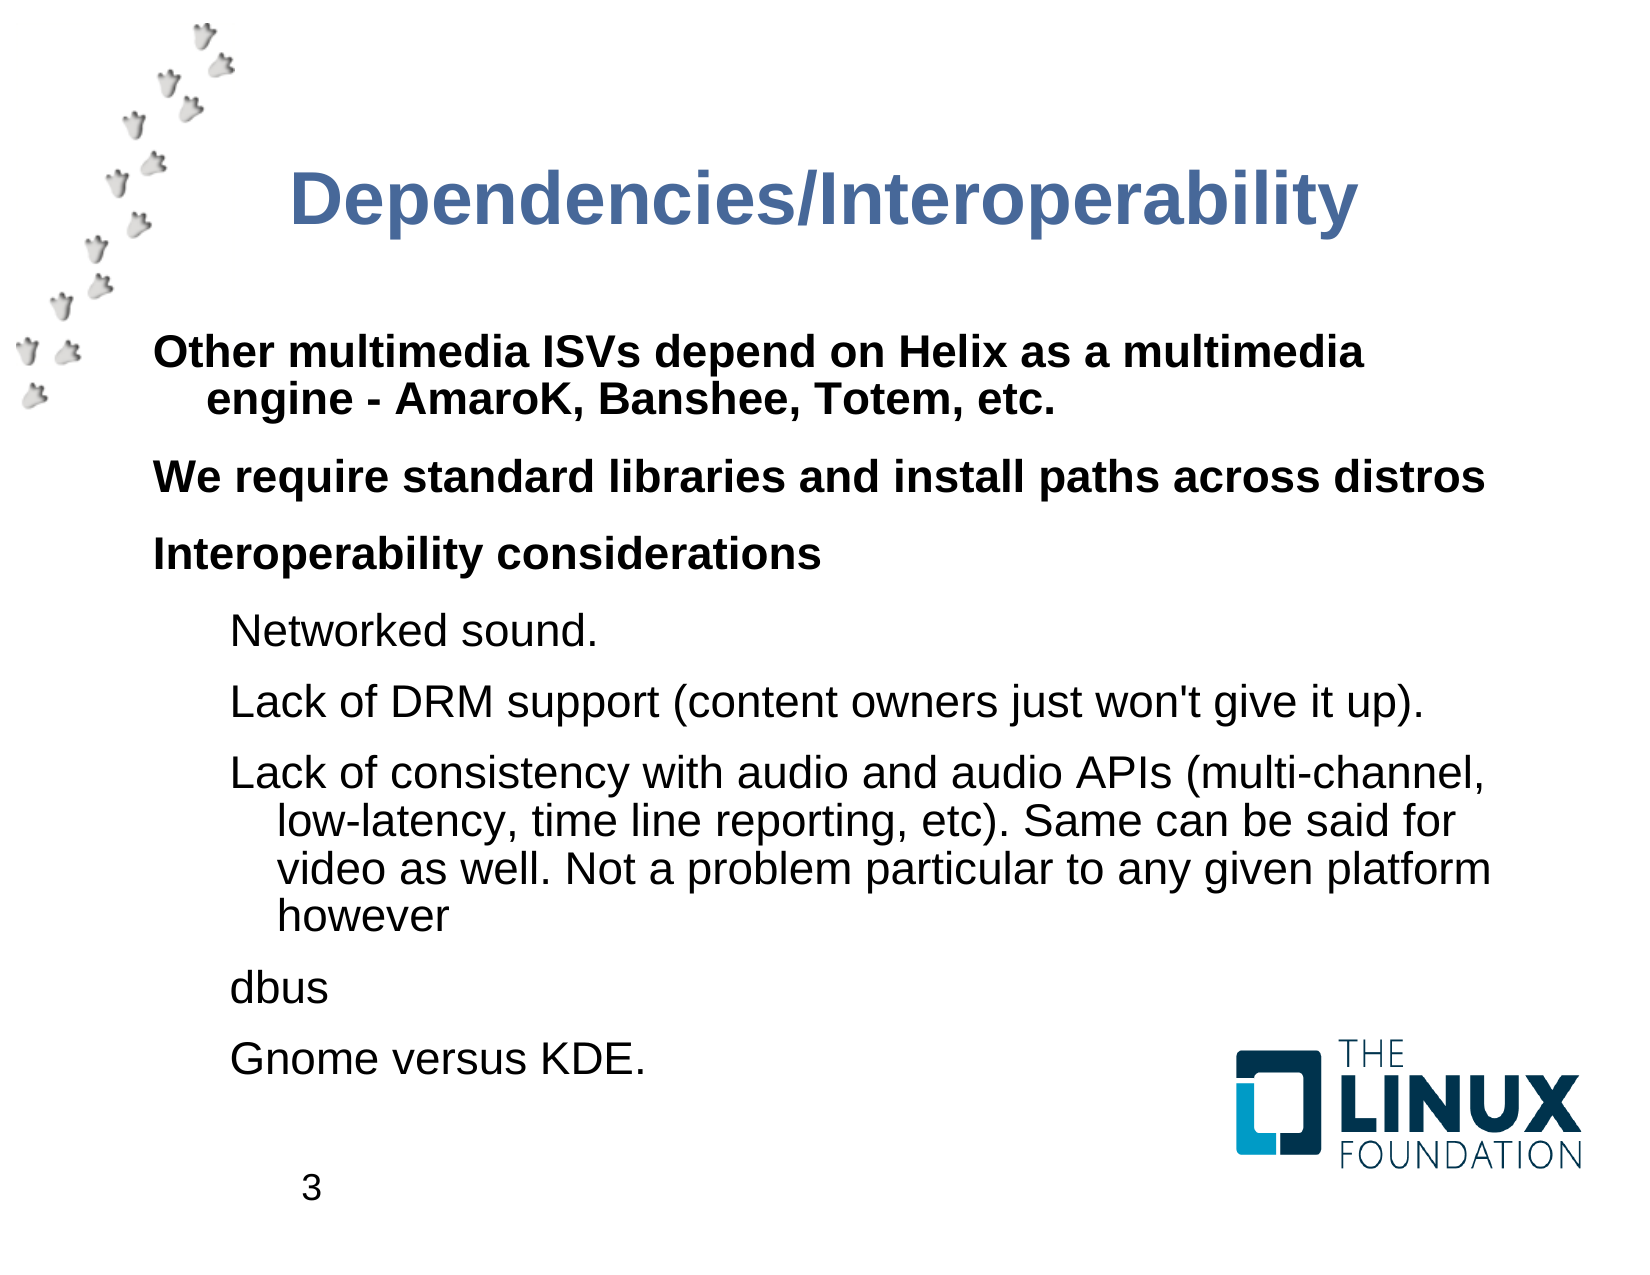

# Dependencies/Interoperability
Other multimedia ISVs depend on Helix as a multimedia engine - AmaroK, Banshee, Totem, etc.
We require standard libraries and install paths across distros
Interoperability considerations
Networked sound.
Lack of DRM support (content owners just won't give it up).
Lack of consistency with audio and audio APIs (multi-channel, low-latency, time line reporting, etc). Same can be said for video as well. Not a problem particular to any given platform however
dbus
Gnome versus KDE.